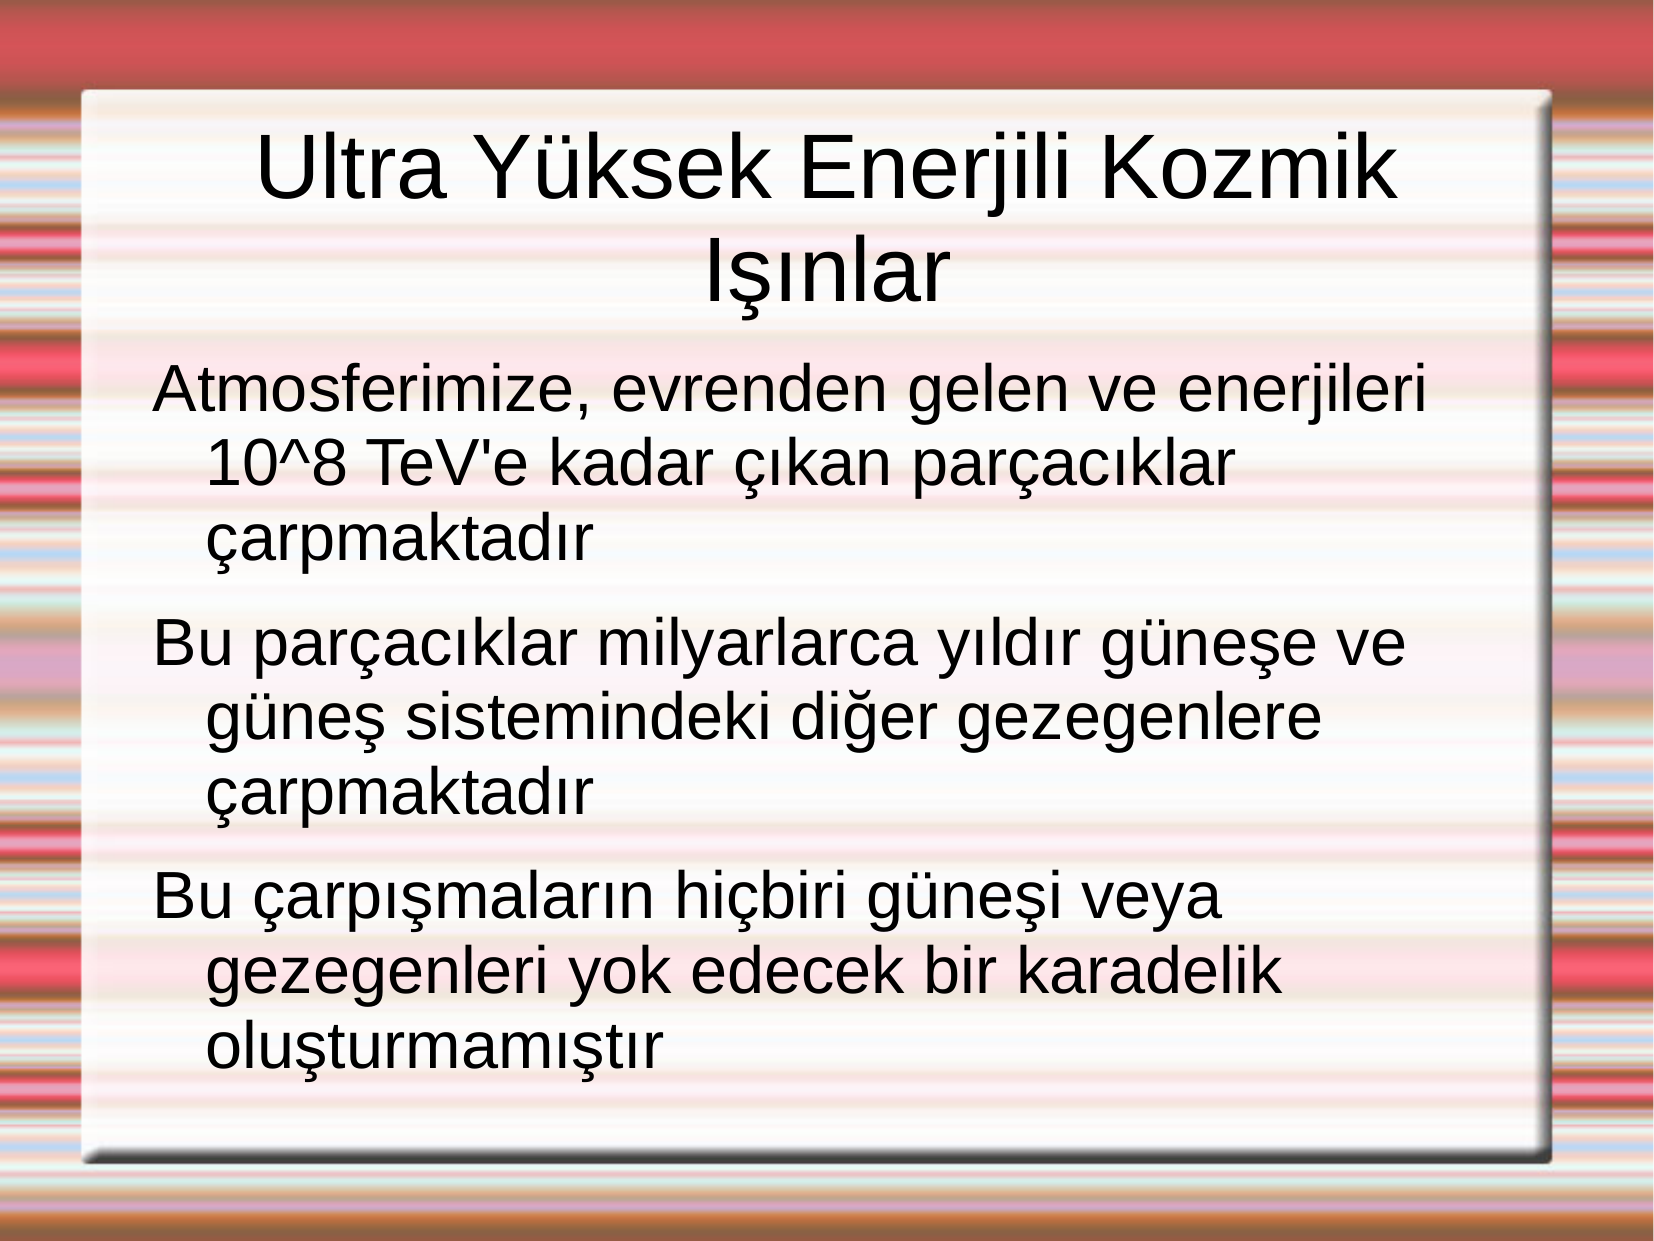

# Ultra Yüksek Enerjili Kozmik Işınlar
Atmosferimize, evrenden gelen ve enerjileri 10^8 TeV'e kadar çıkan parçacıklar çarpmaktadır
Bu parçacıklar milyarlarca yıldır güneşe ve güneş sistemindeki diğer gezegenlere çarpmaktadır
Bu çarpışmaların hiçbiri güneşi veya gezegenleri yok edecek bir karadelik oluşturmamıştır